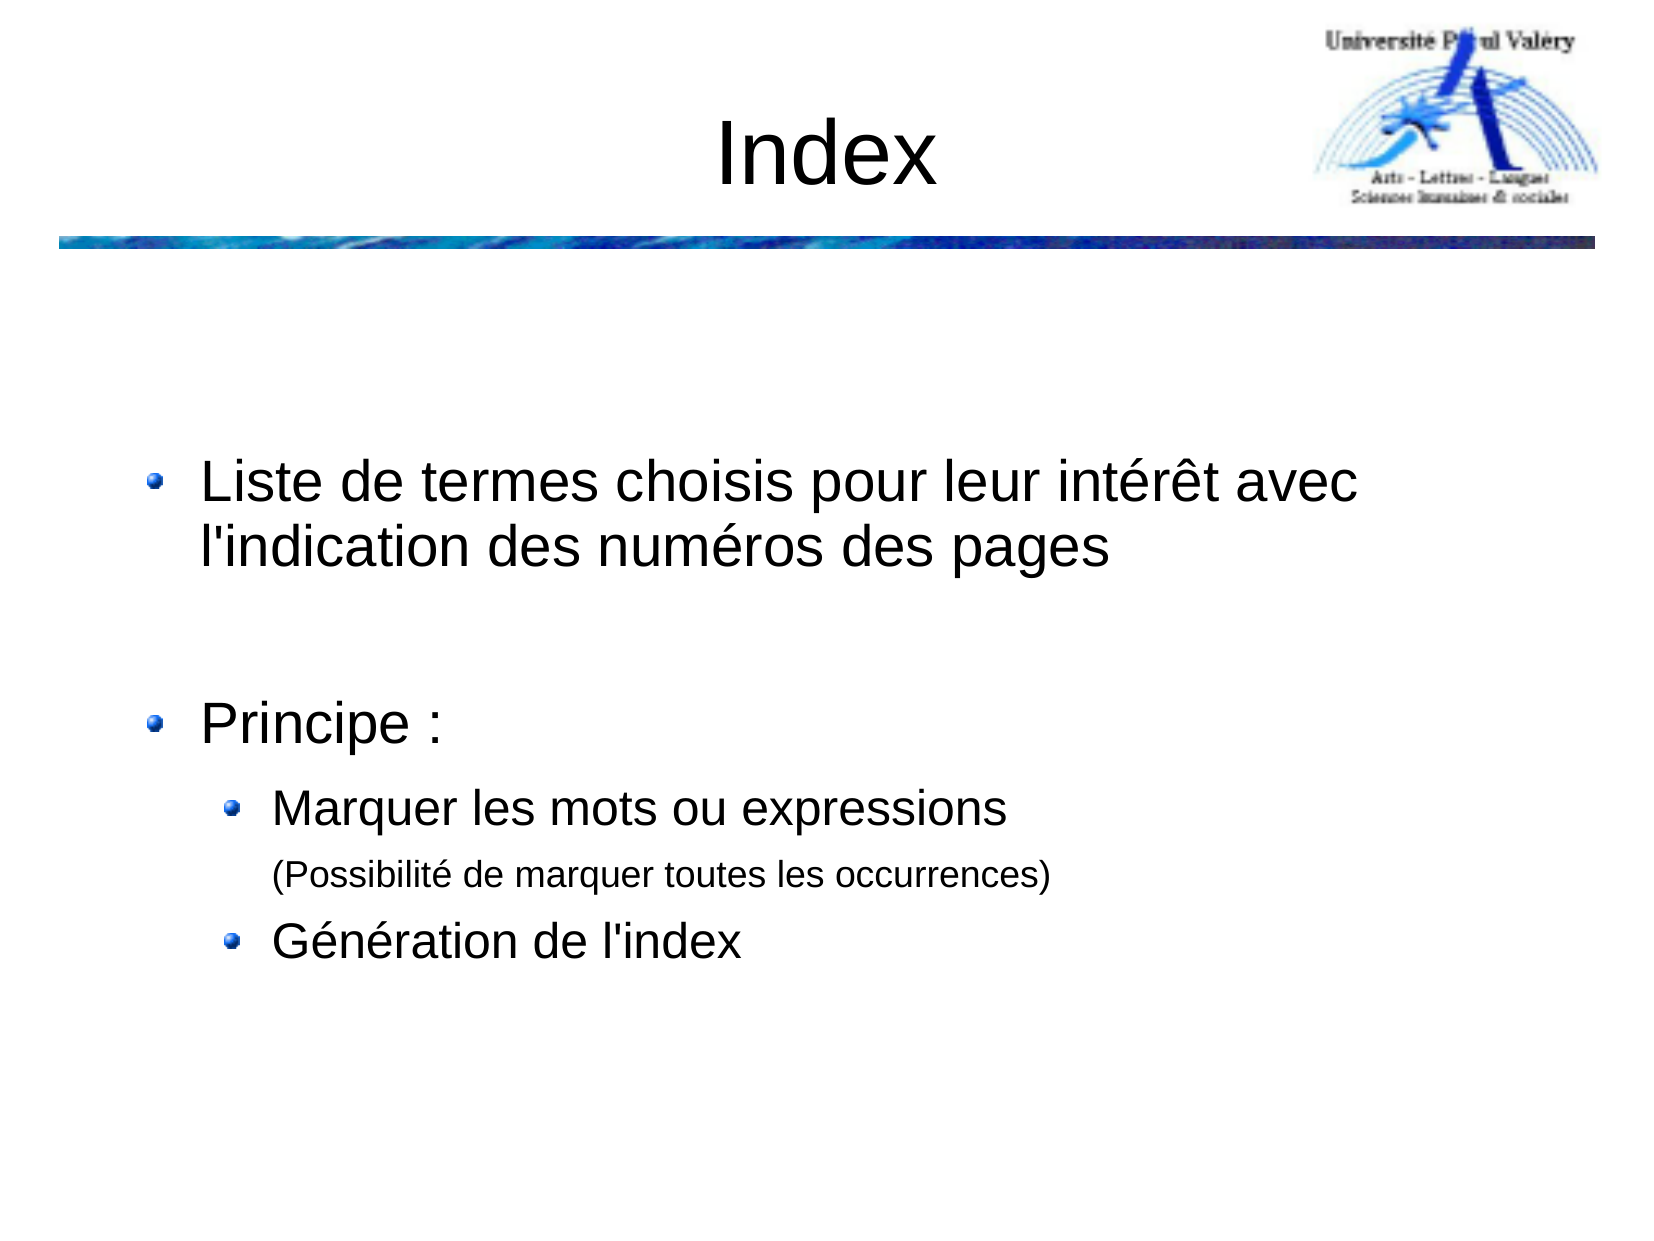

# Index
Liste de termes choisis pour leur intérêt avec l'indication des numéros des pages
Principe :
Marquer les mots ou expressions
(Possibilité de marquer toutes les occurrences)
Génération de l'index